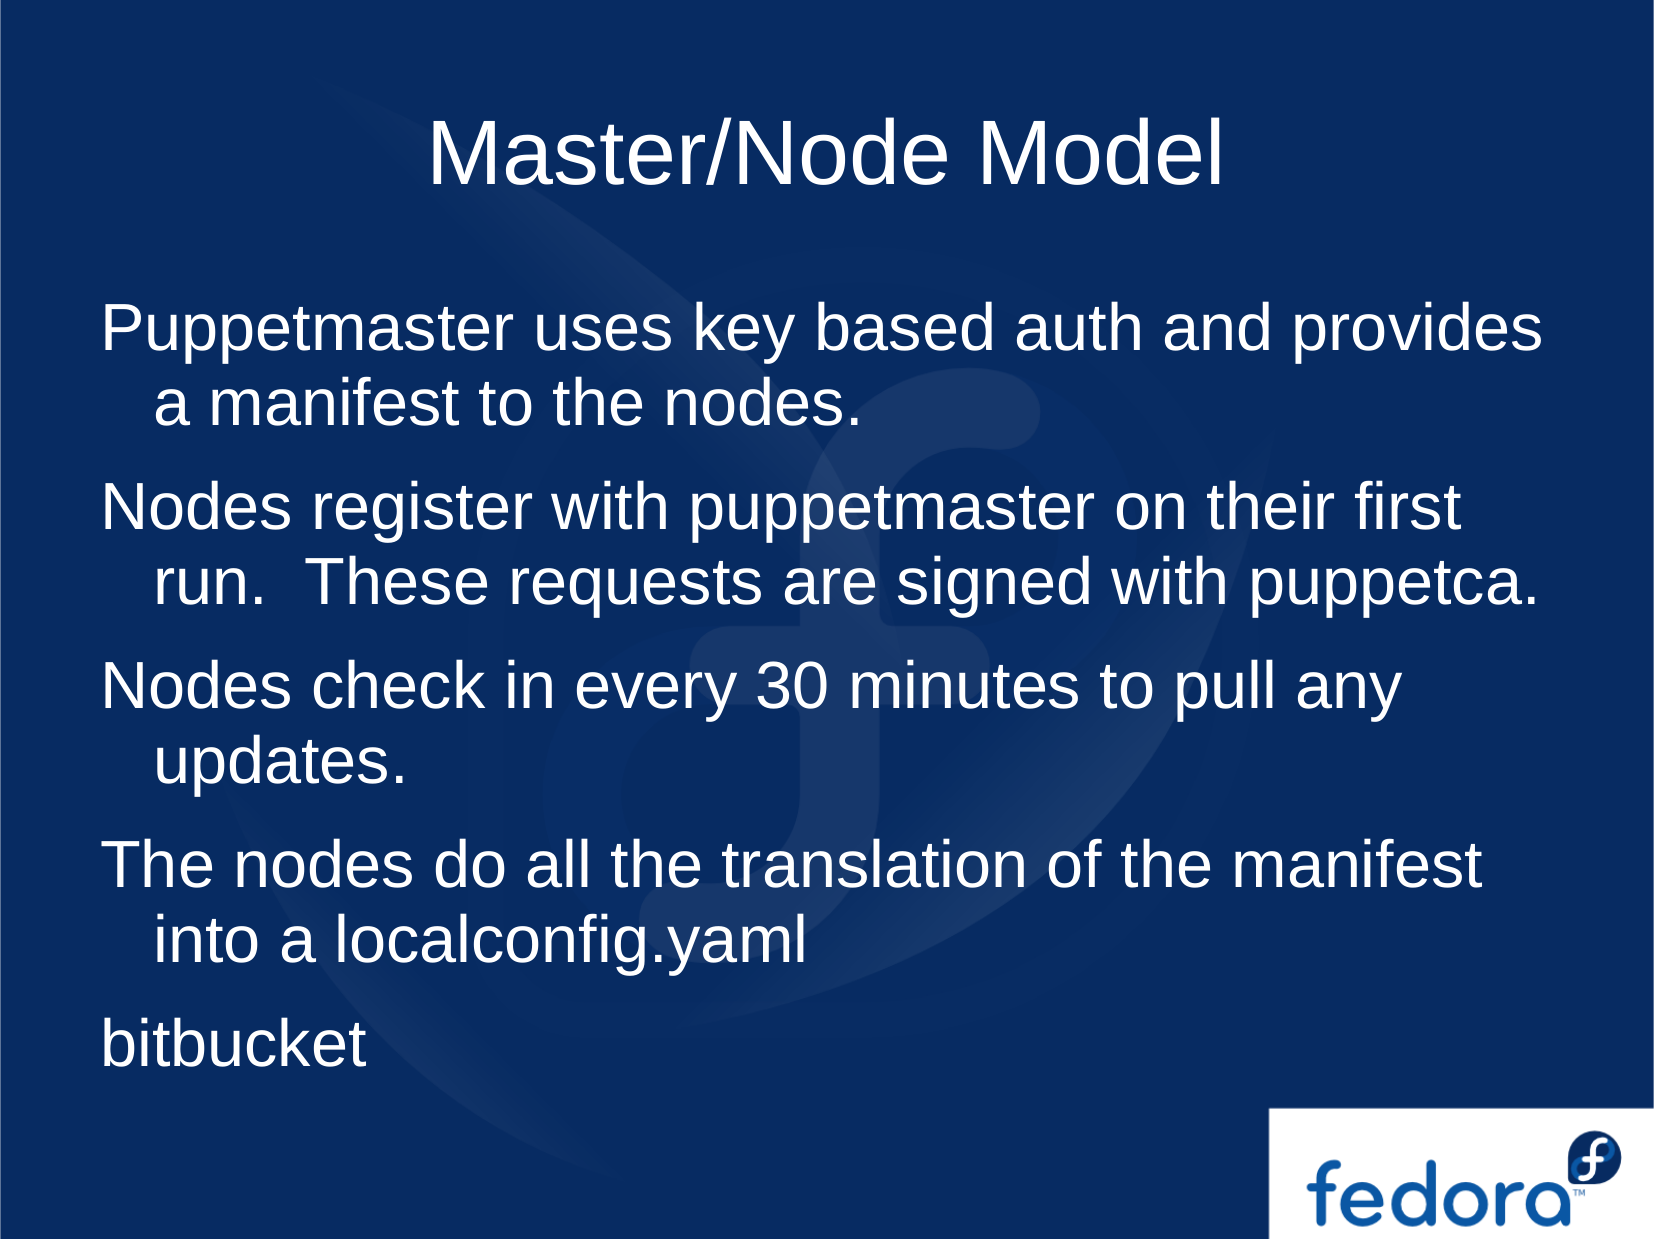

# Master/Node Model
Puppetmaster uses key based auth and provides a manifest to the nodes.
Nodes register with puppetmaster on their first run. These requests are signed with puppetca.
Nodes check in every 30 minutes to pull any updates.
The nodes do all the translation of the manifest into a localconfig.yaml
bitbucket